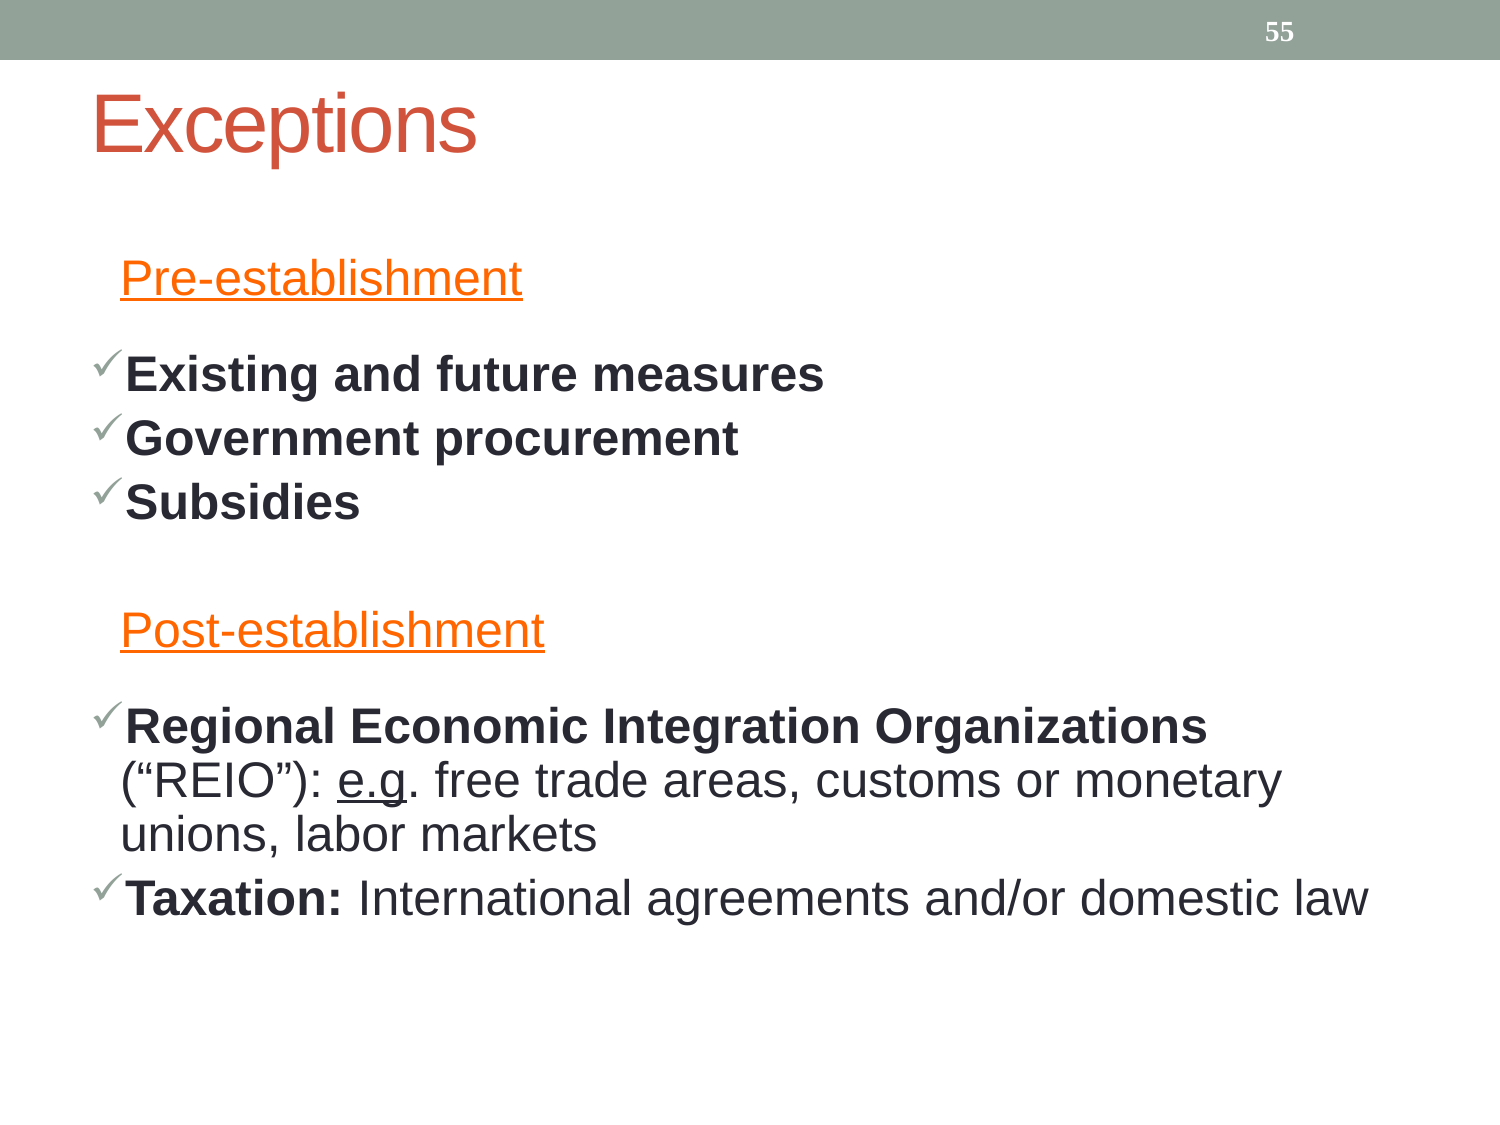

# Exceptions
	Pre-establishment
Existing and future measures
Government procurement
Subsidies
	Post-establishment
Regional Economic Integration Organizations (“REIO”): e.g. free trade areas, customs or monetary unions, labor markets
Taxation: International agreements and/or domestic law